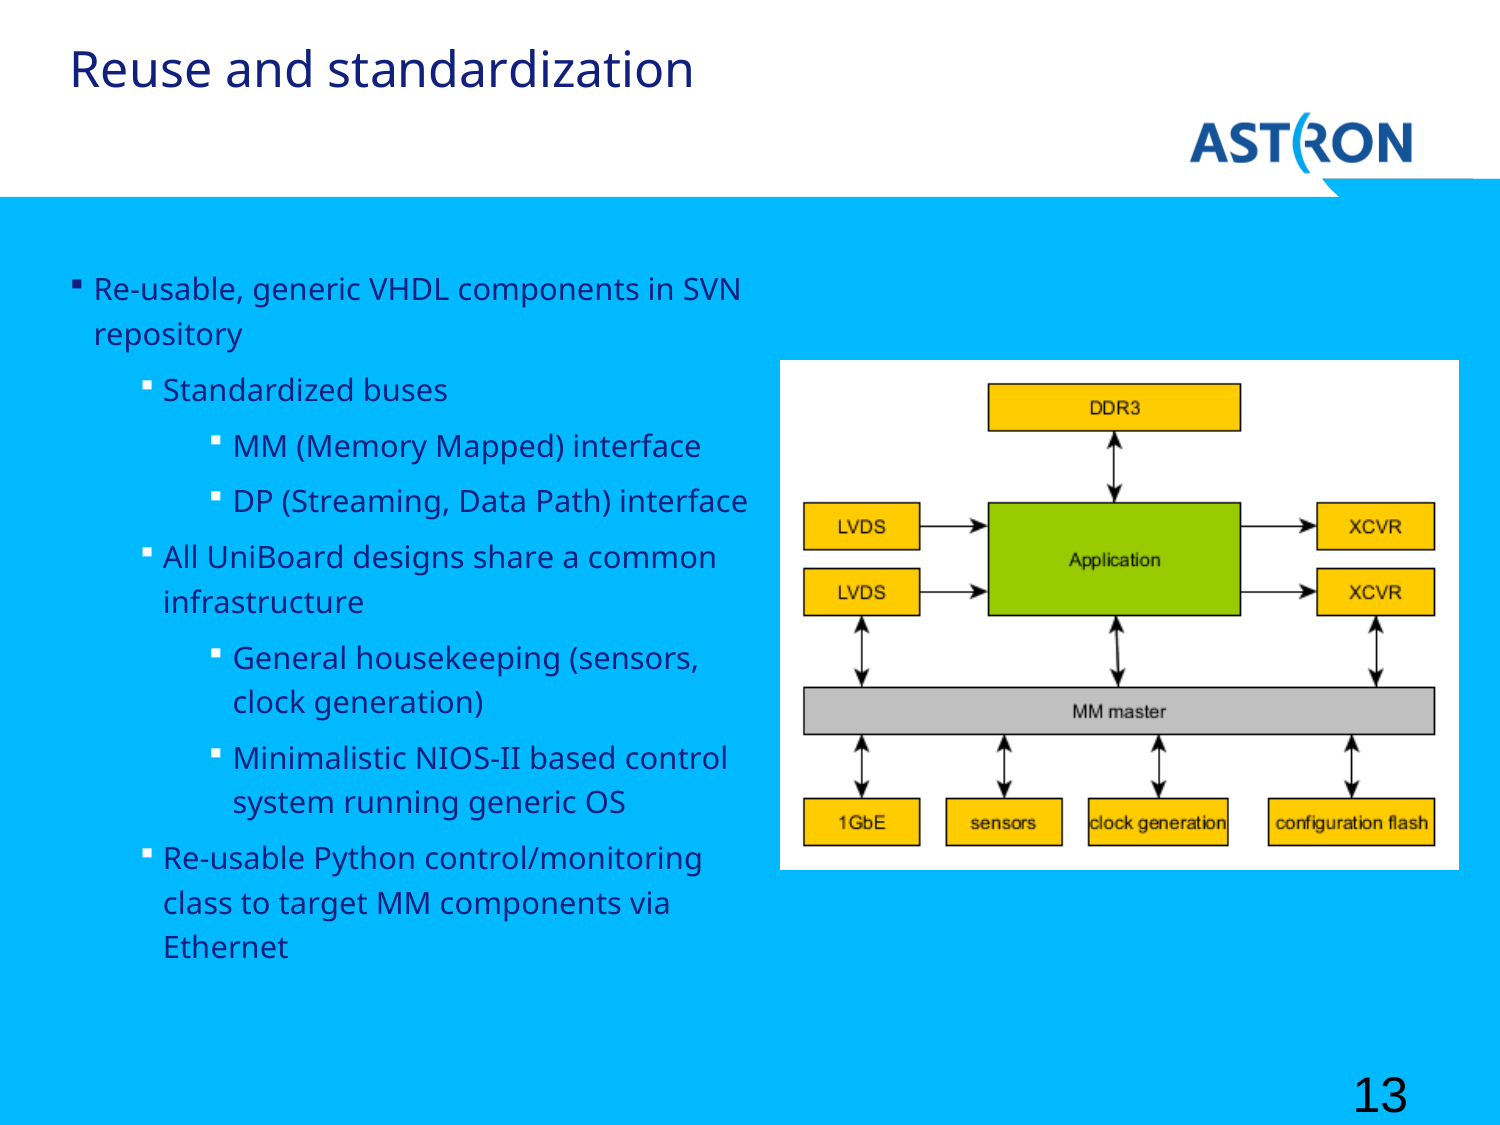

# Reuse and standardization
Re-usable, generic VHDL components in SVN repository
Standardized buses
MM (Memory Mapped) interface
DP (Streaming, Data Path) interface
All UniBoard designs share a common infrastructure
General housekeeping (sensors, clock generation)
Minimalistic NIOS-II based control system running generic OS
Re-usable Python control/monitoring class to target MM components via Ethernet
13